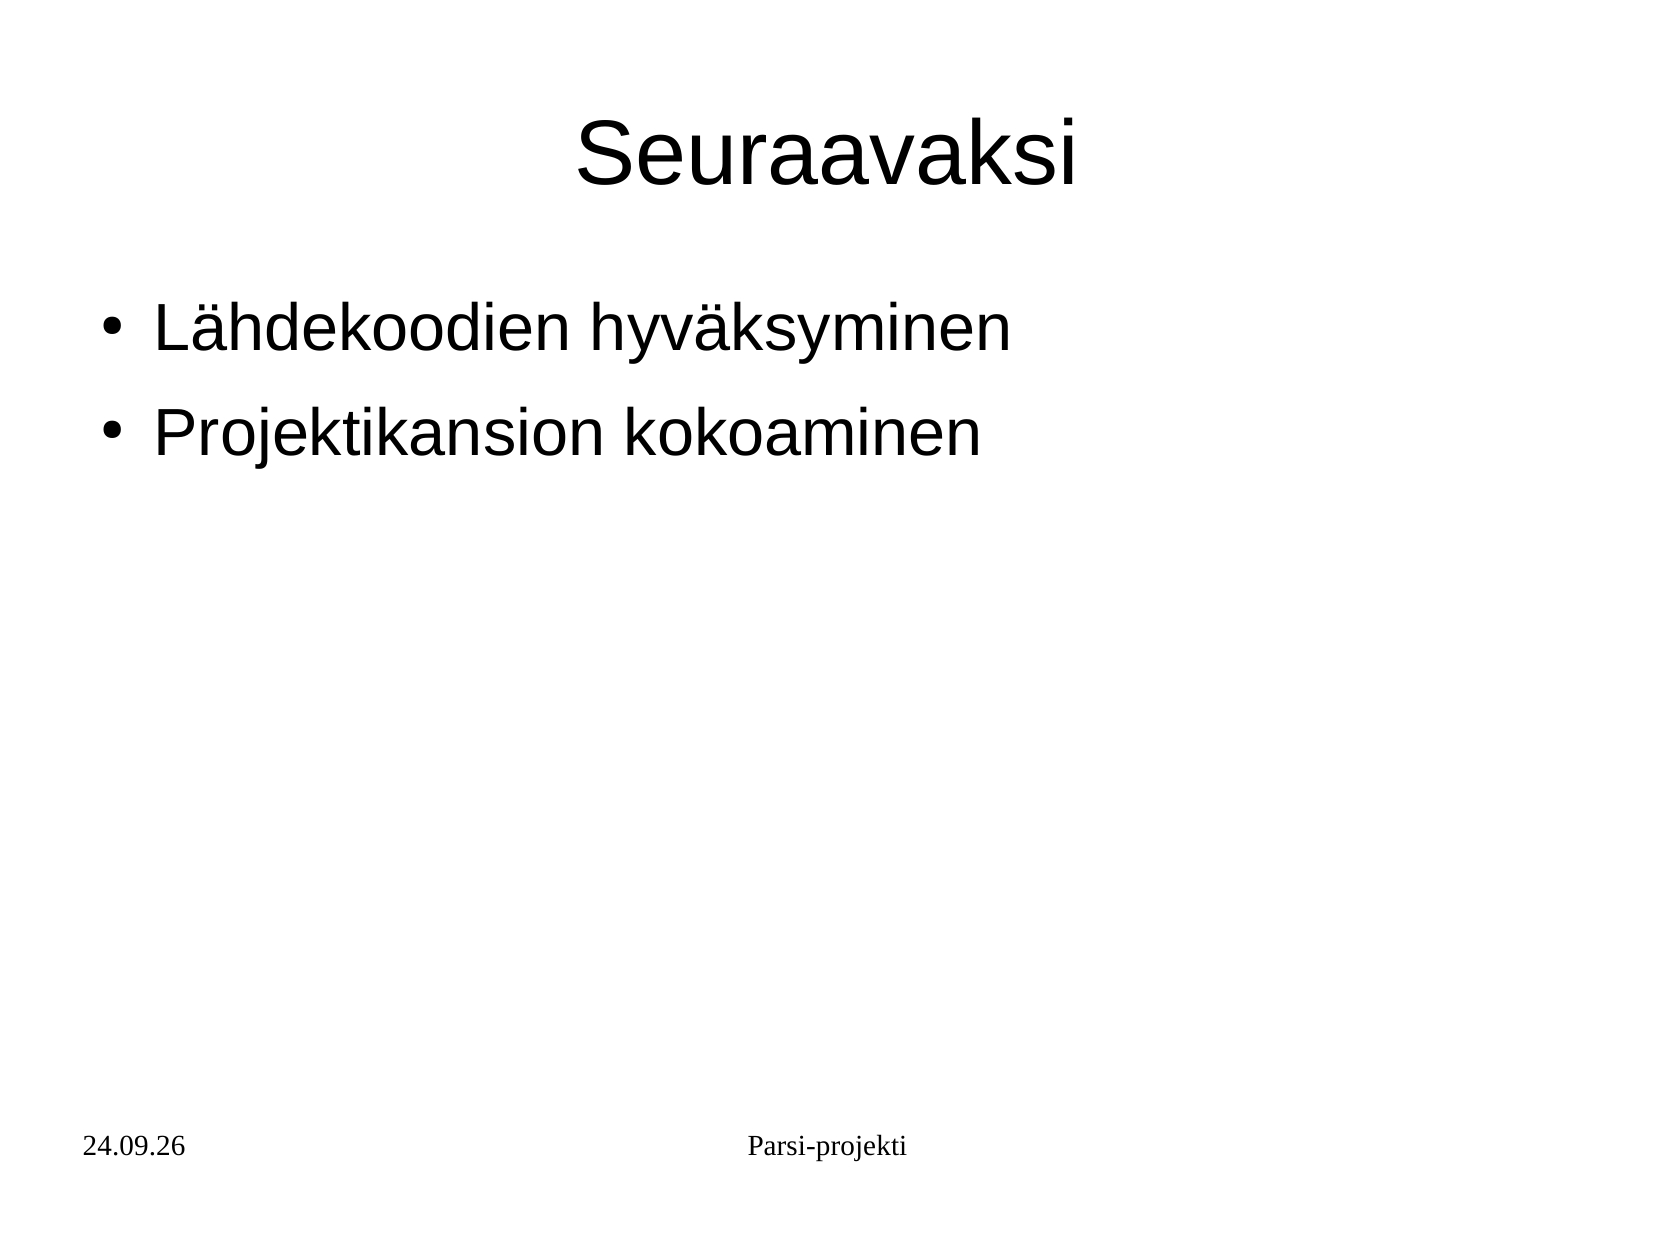

# Seuraavaksi
Lähdekoodien hyväksyminen
Projektikansion kokoaminen
Parsi-projekti